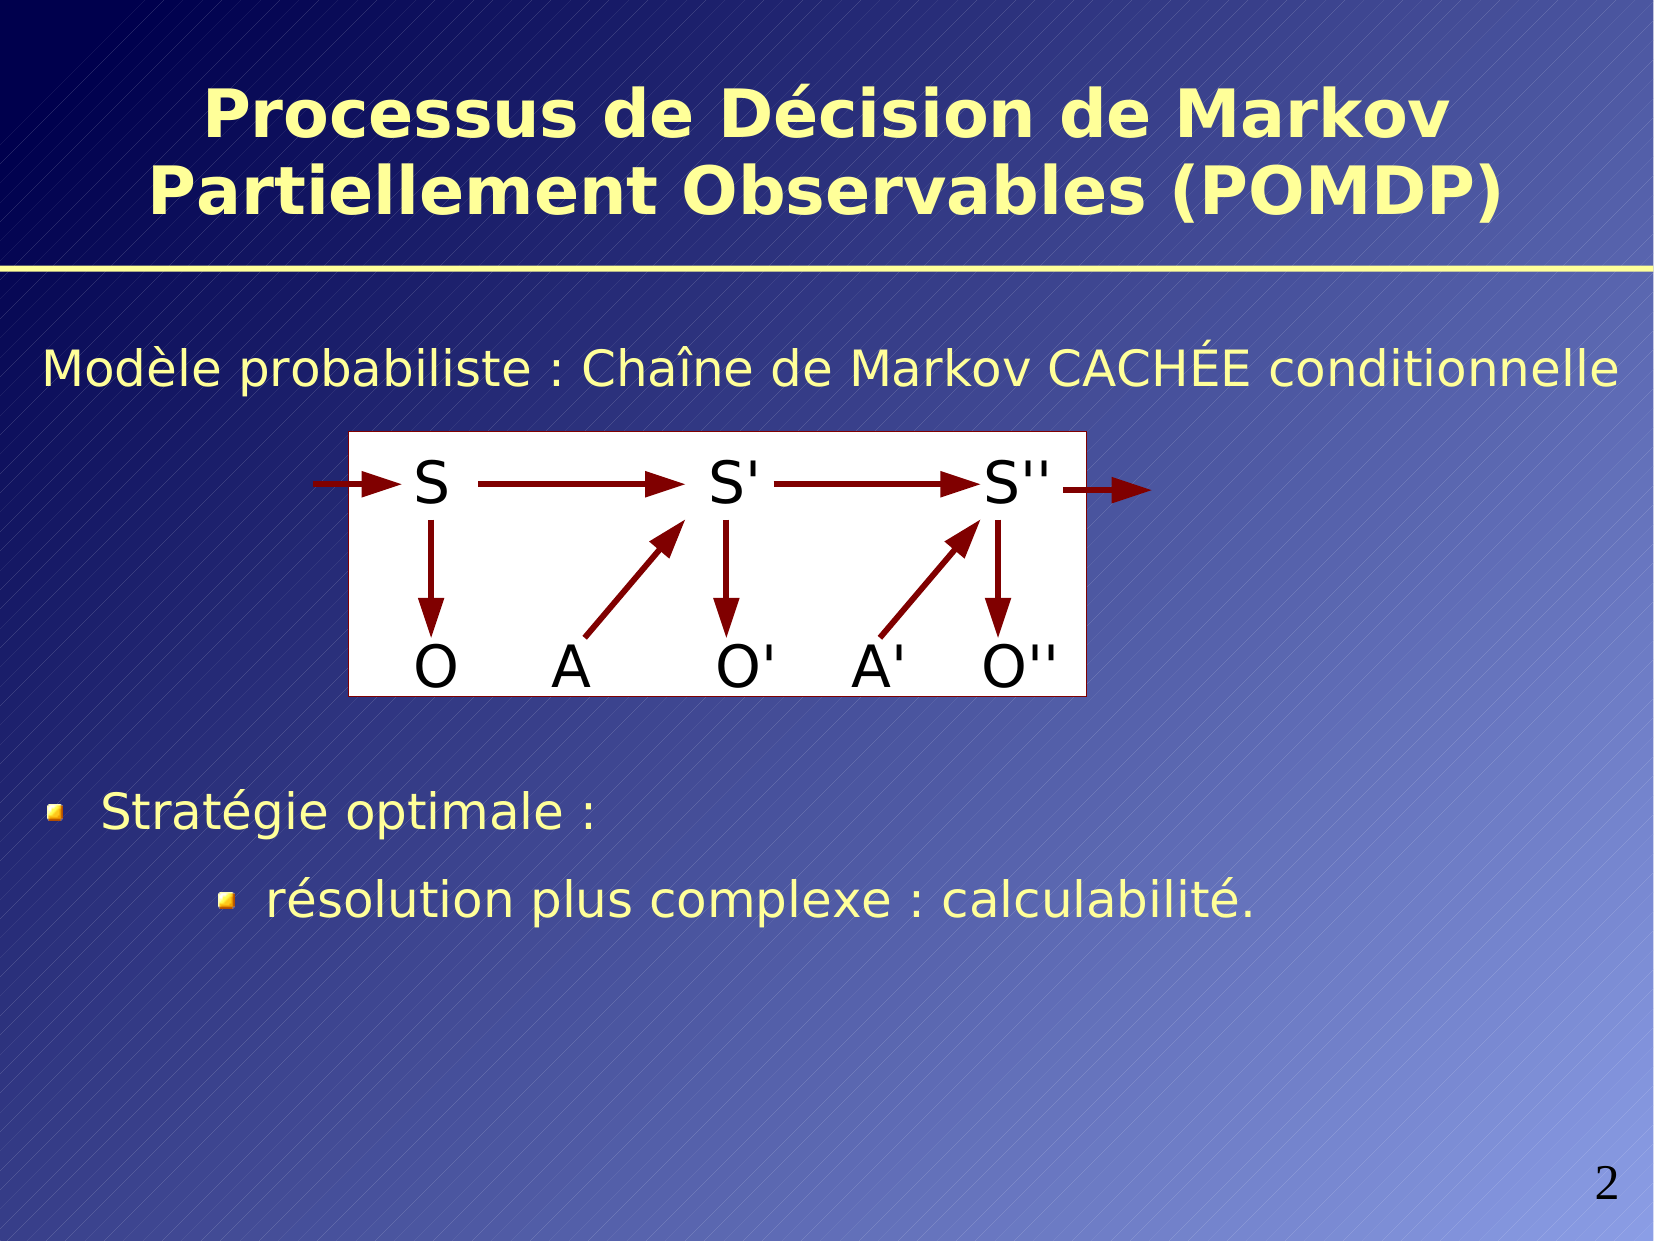

# Processus de Décision de Markov Partiellement Observables (POMDP)
Modèle probabiliste : Chaîne de Markov CACHÉE conditionnelle
S S' S''
O A	 O'	 A' O''
Stratégie optimale :
résolution plus complexe : calculabilité.
2